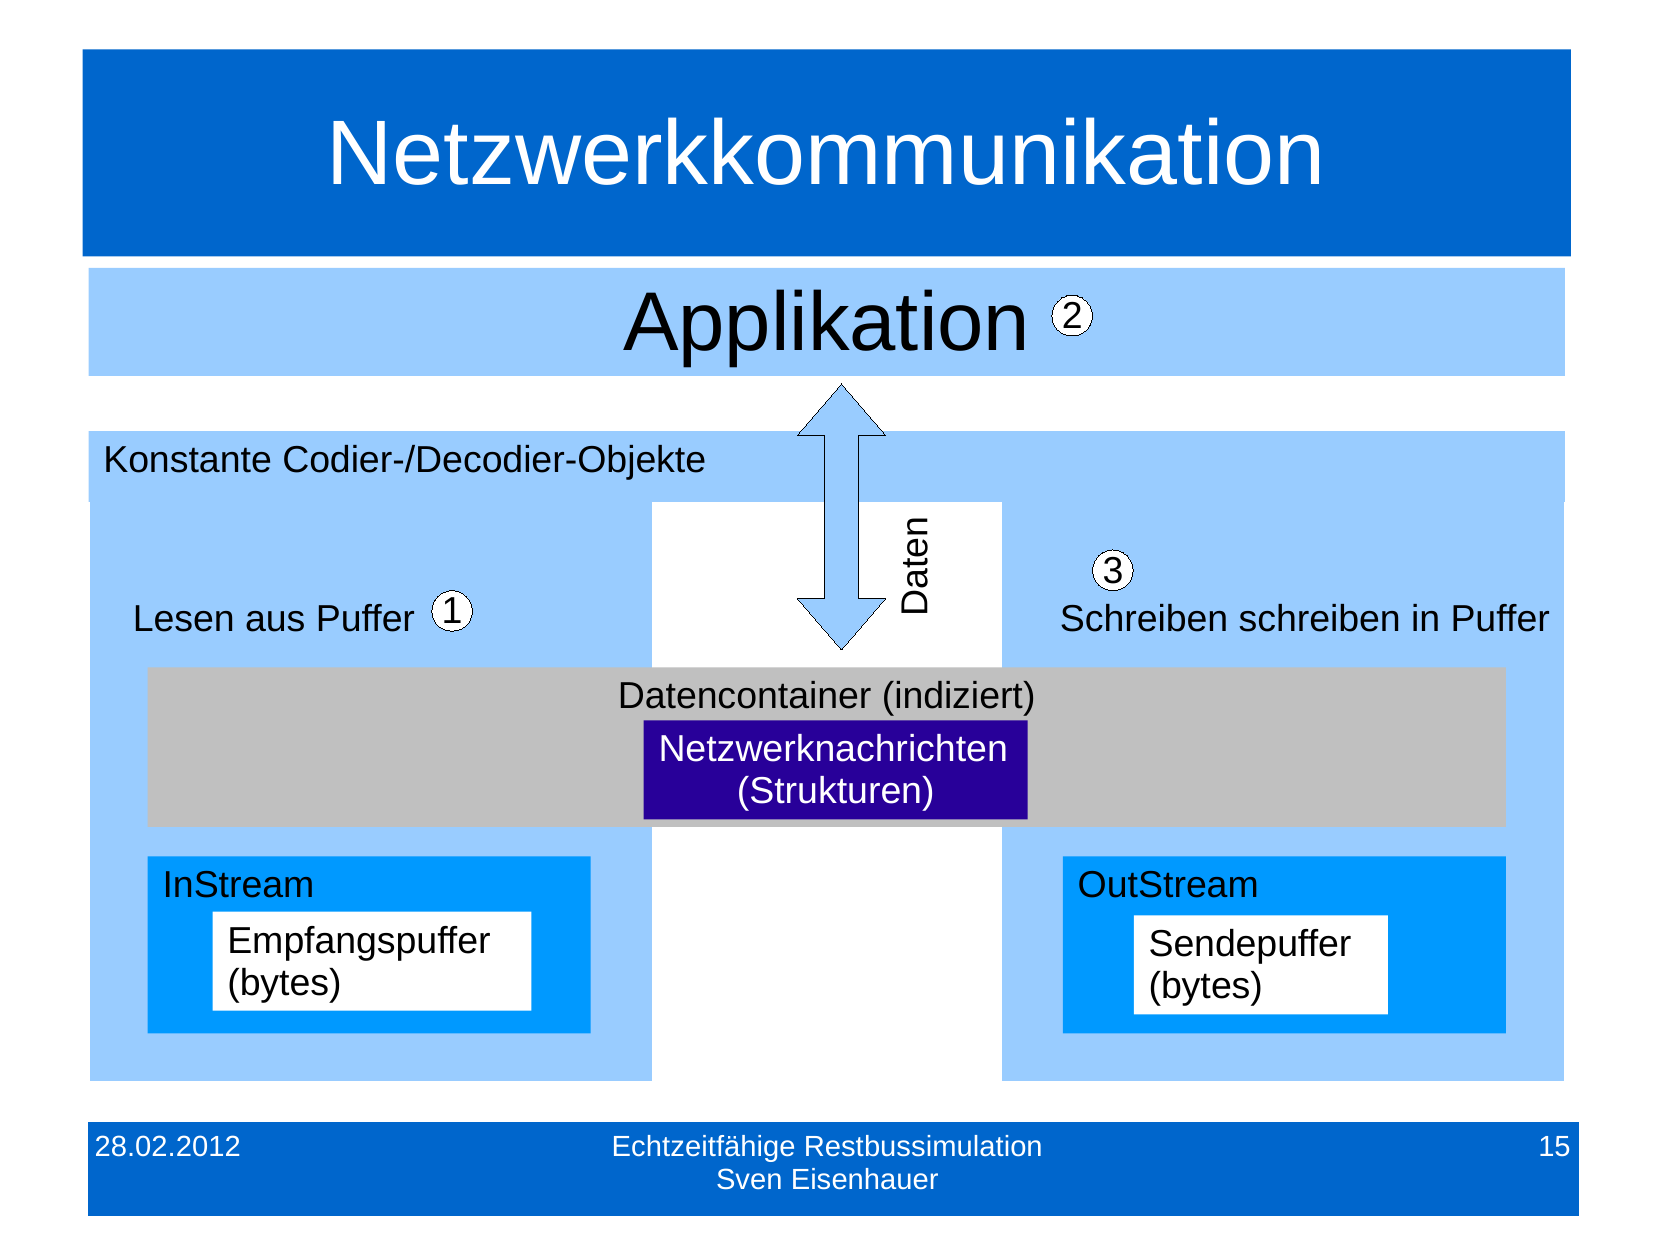

# Netzwerkkommunikation
Applikation
2
Konstante Codier-/Decodier-Objekte
Daten
3
Lesen aus Puffer
1
Schreiben schreiben in Puffer
Datencontainer (indiziert)
Netzwerknachrichten
(Strukturen)
InStream
OutStream
Empfangspuffer
(bytes)
Sendepuffer
(bytes)
28.02.2012
Echtzeitfähige Restbussimulation
15